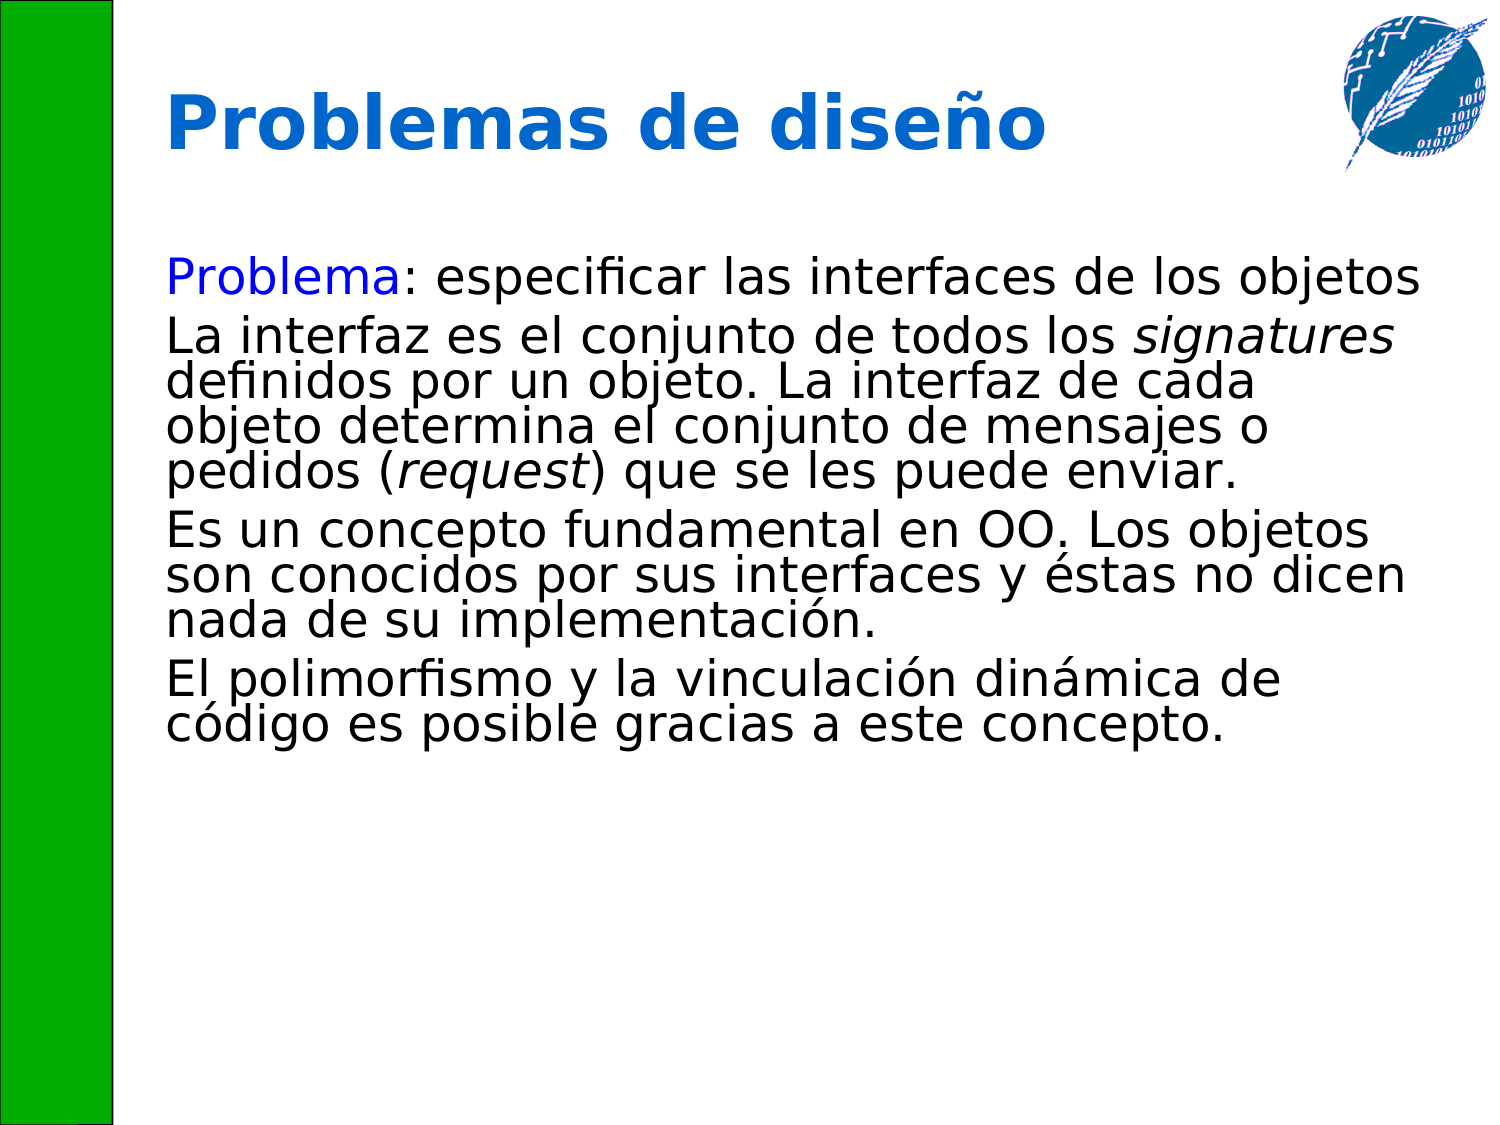

# Problemas de diseño
Problema: especificar las interfaces de los objetos
La interfaz es el conjunto de todos los signatures definidos por un objeto. La interfaz de cada objeto determina el conjunto de mensajes o pedidos (request) que se les puede enviar.
Es un concepto fundamental en OO. Los objetos son conocidos por sus interfaces y éstas no dicen nada de su implementación.
El polimorfismo y la vinculación dinámica de código es posible gracias a este concepto.